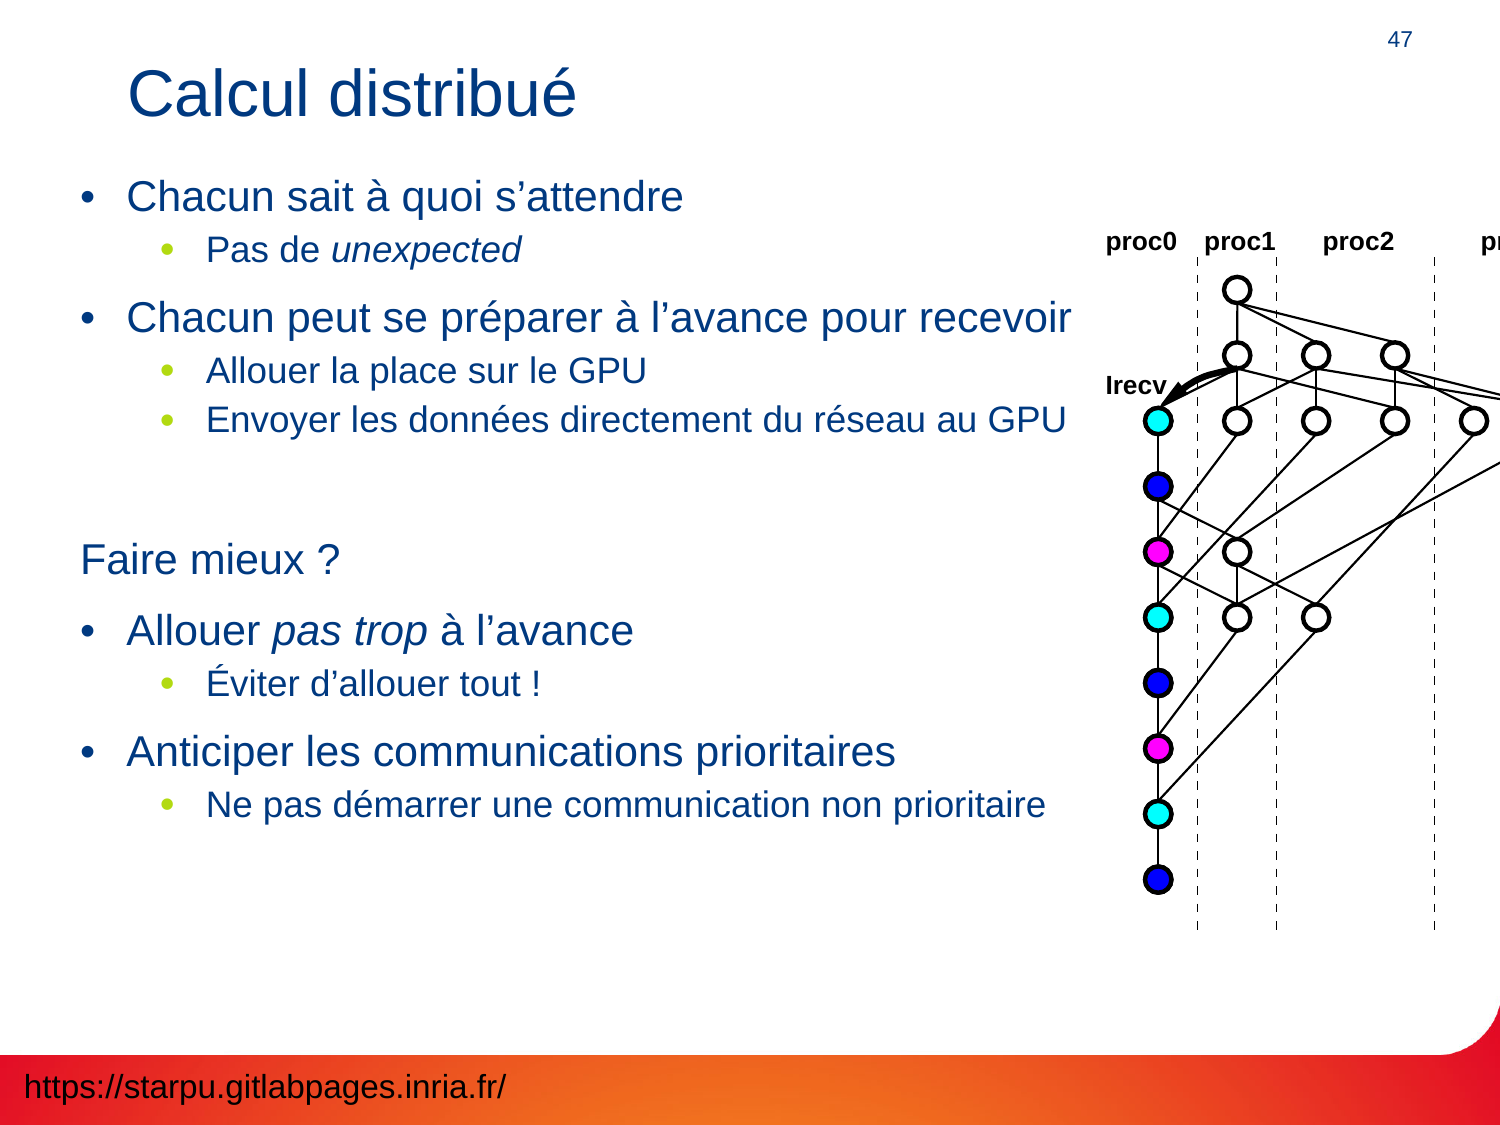

# Calcul distribué
Chacun sait à quoi s’attendre
Pas de unexpected
Chacun peut se préparer à l’avance pour recevoir
Allouer la place sur le GPU
Envoyer les données directement du réseau au GPU
Faire mieux ?
Allouer pas trop à l’avance
Éviter d’allouer tout !
Anticiper les communications prioritaires
Ne pas démarrer une communication non prioritaire